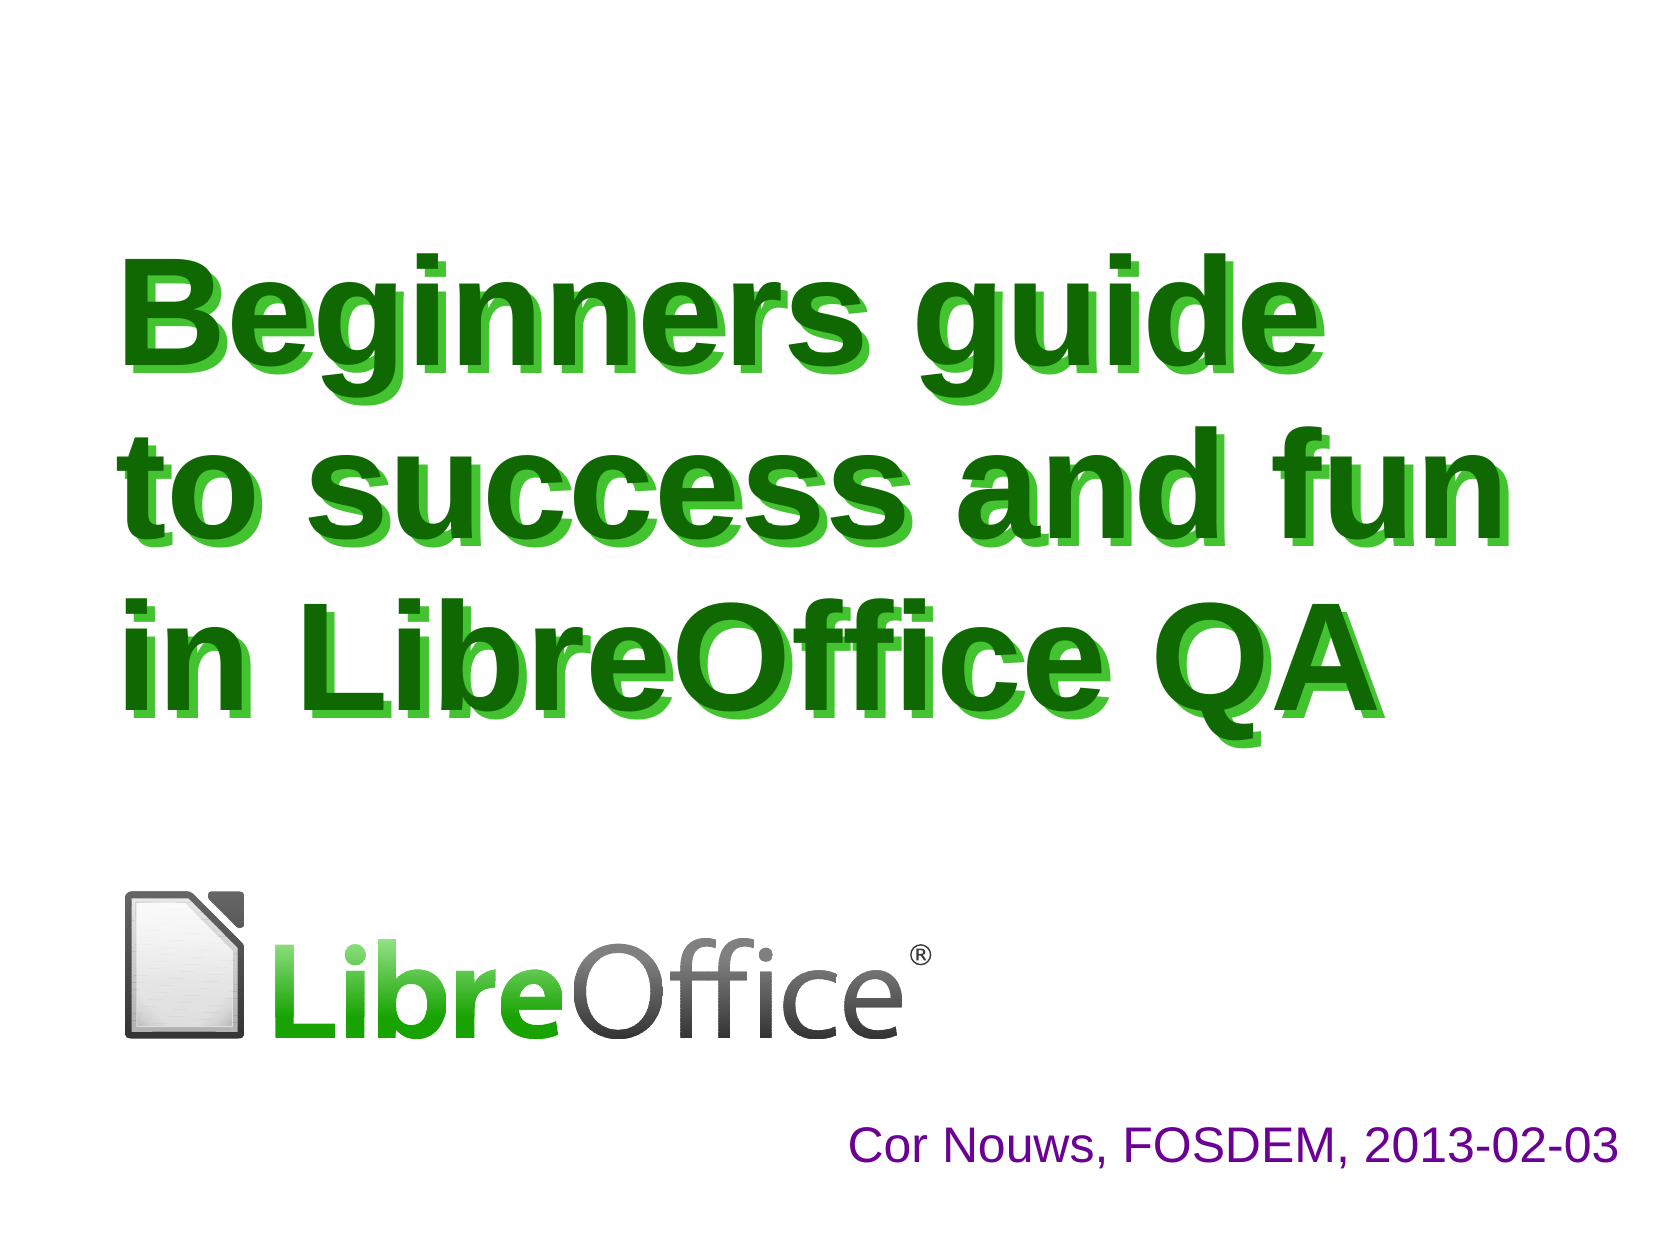

Beginners guide
to success and fun
in LibreOffice QA
Beginners guide
to success and fun
in LibreOffice QA
Cor Nouws, FOSDEM, 2013-02-03